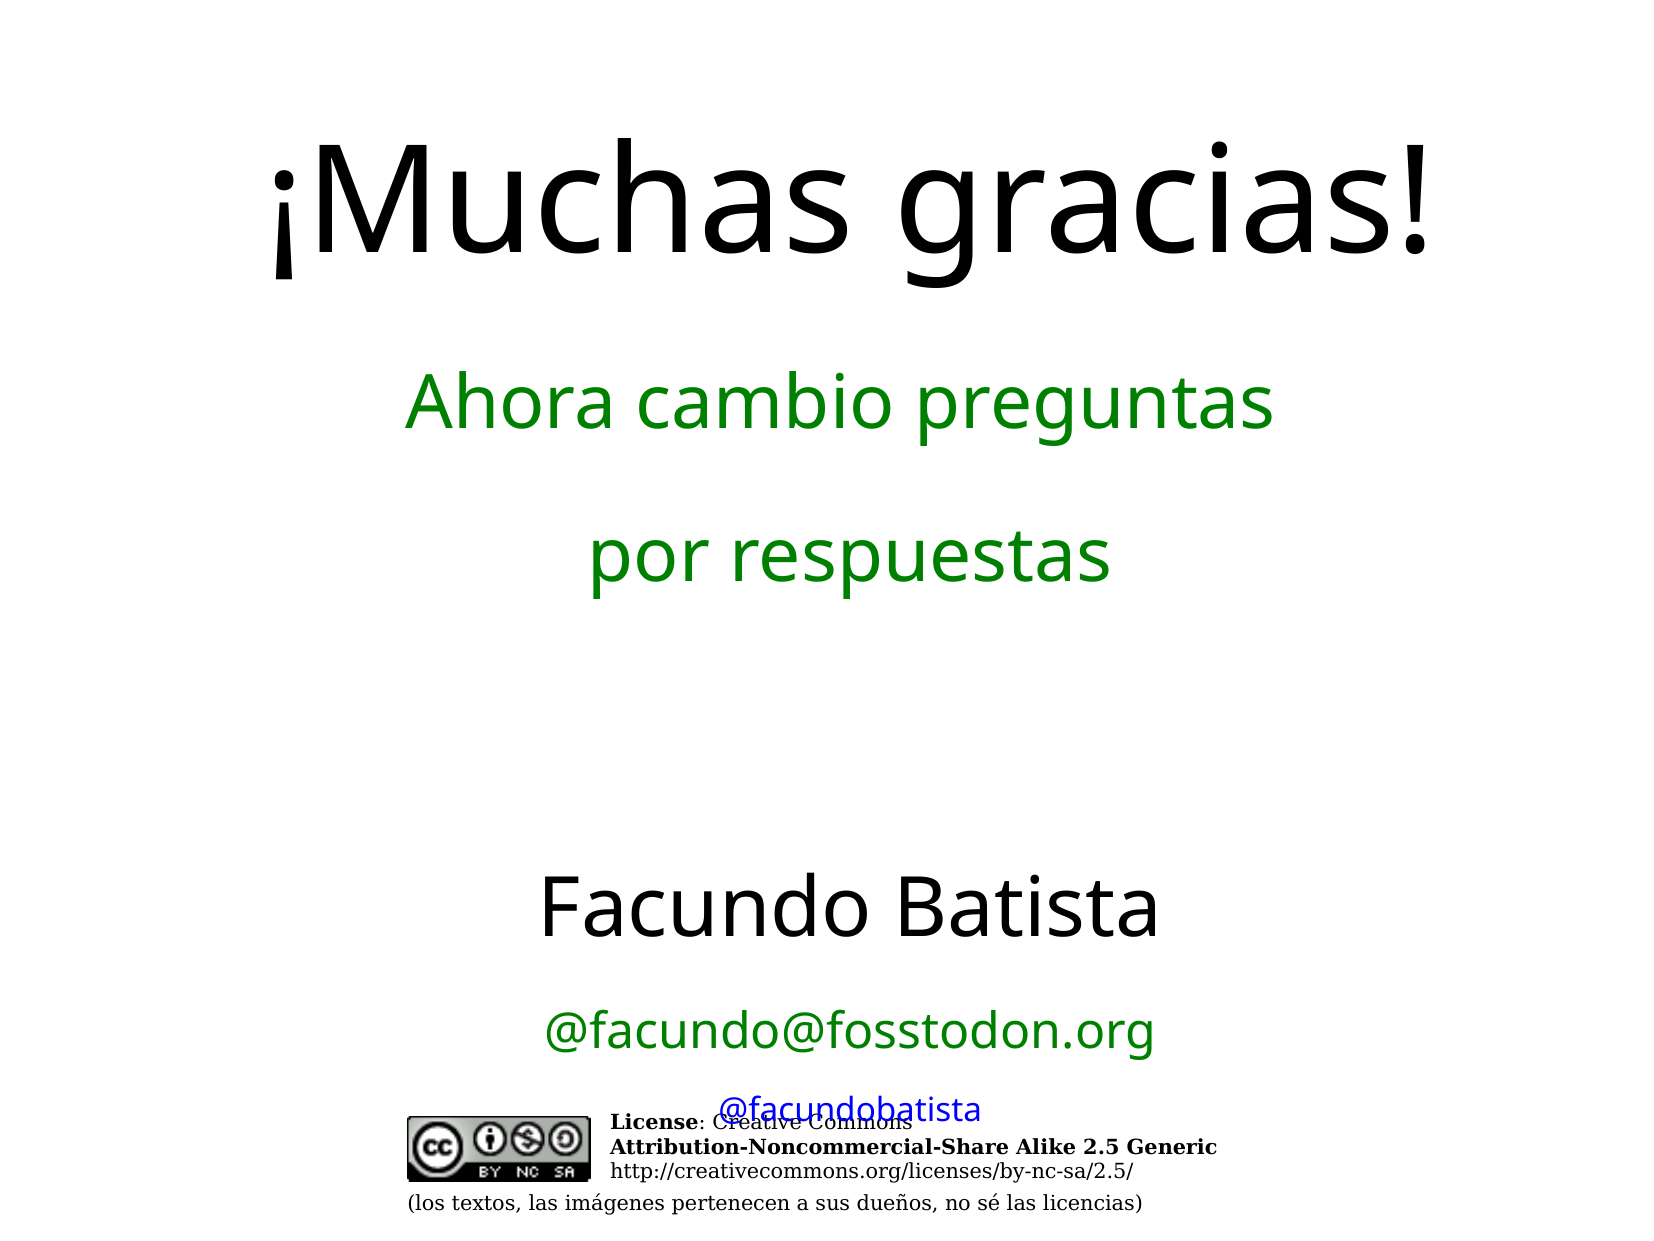

# ¡Muchas gracias! Ahora cambio preguntas por respuestas Facundo Batista @facundo@fosstodon.org @facundobatista
License: Creative Commons
Attribution-Noncommercial-Share Alike 2.5 Generic
http://creativecommons.org/licenses/by-nc-sa/2.5/
(los textos, las imágenes pertenecen a sus dueños, no sé las licencias)